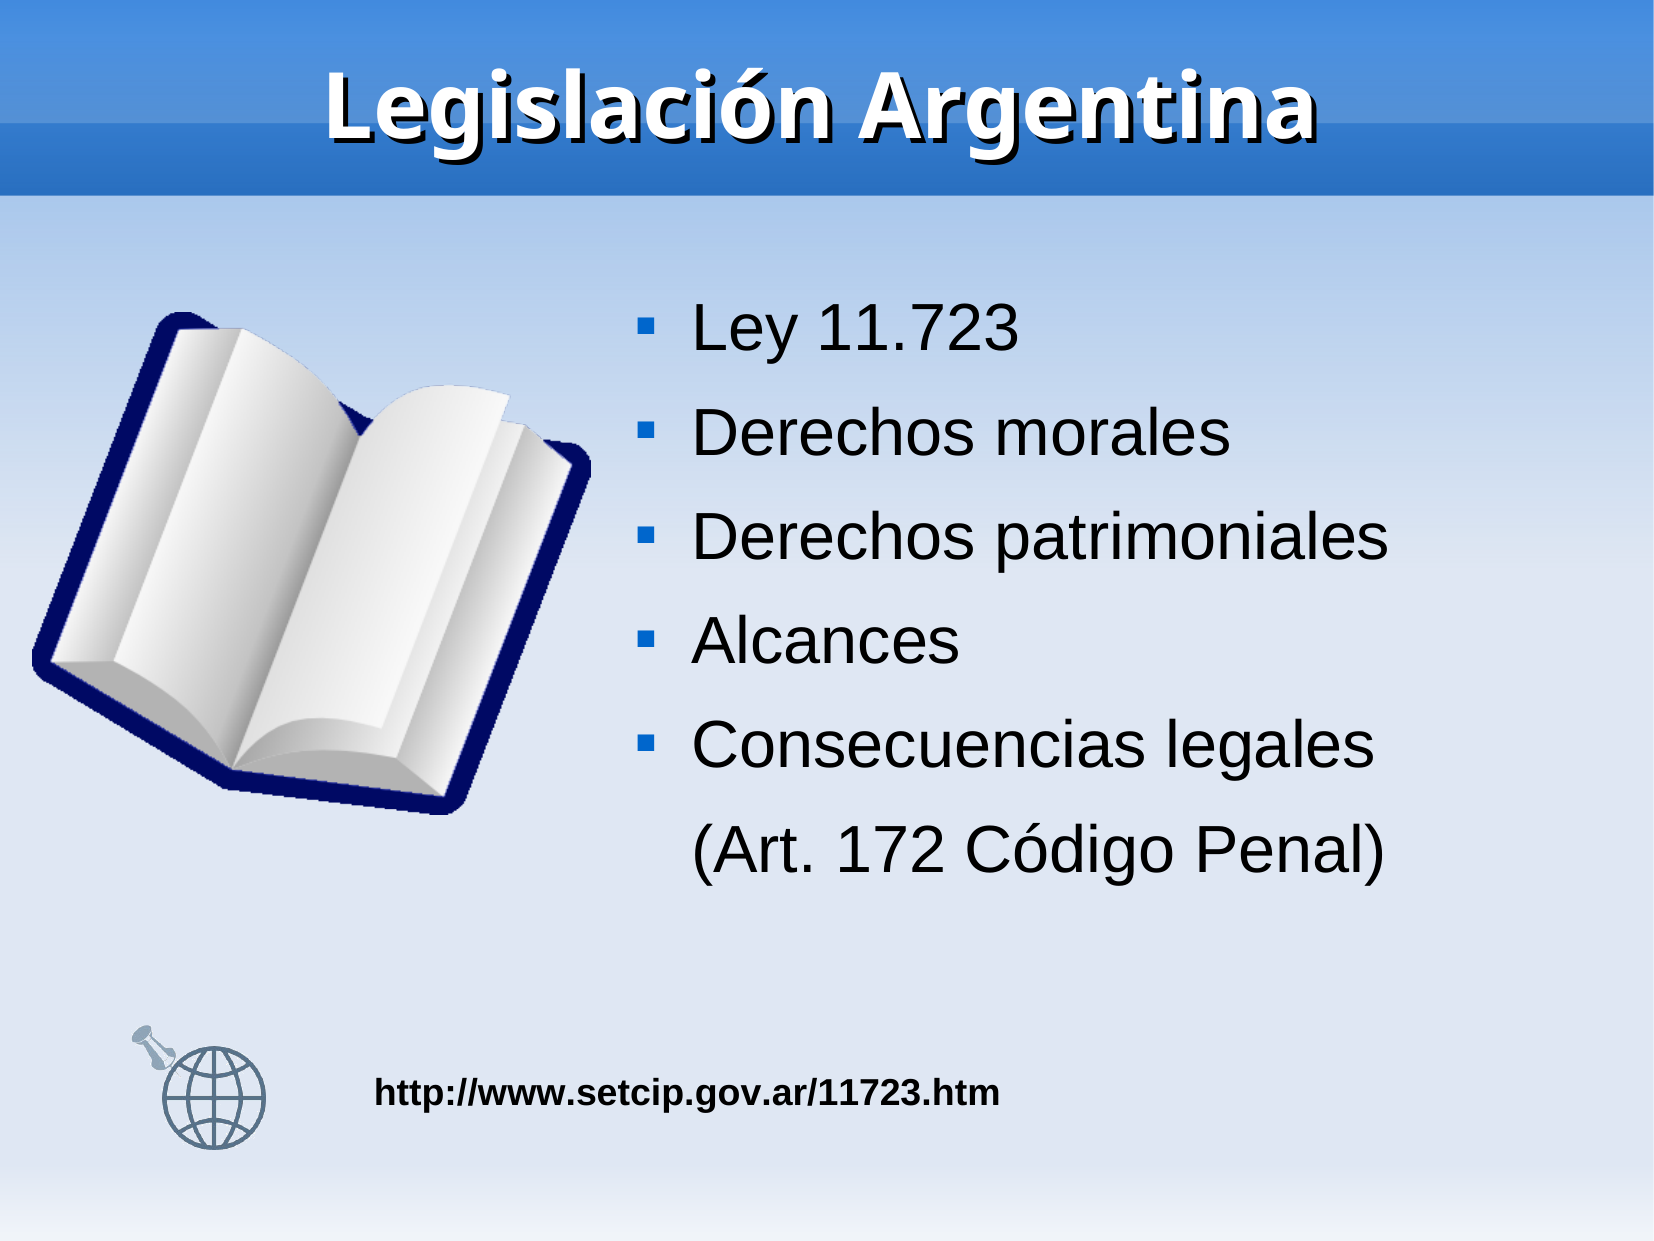

# Legislación Argentina
Ley 11.723
Derechos morales
Derechos patrimoniales
Alcances
Consecuencias legales
(Art. 172 Código Penal)
http://www.setcip.gov.ar/11723.htm